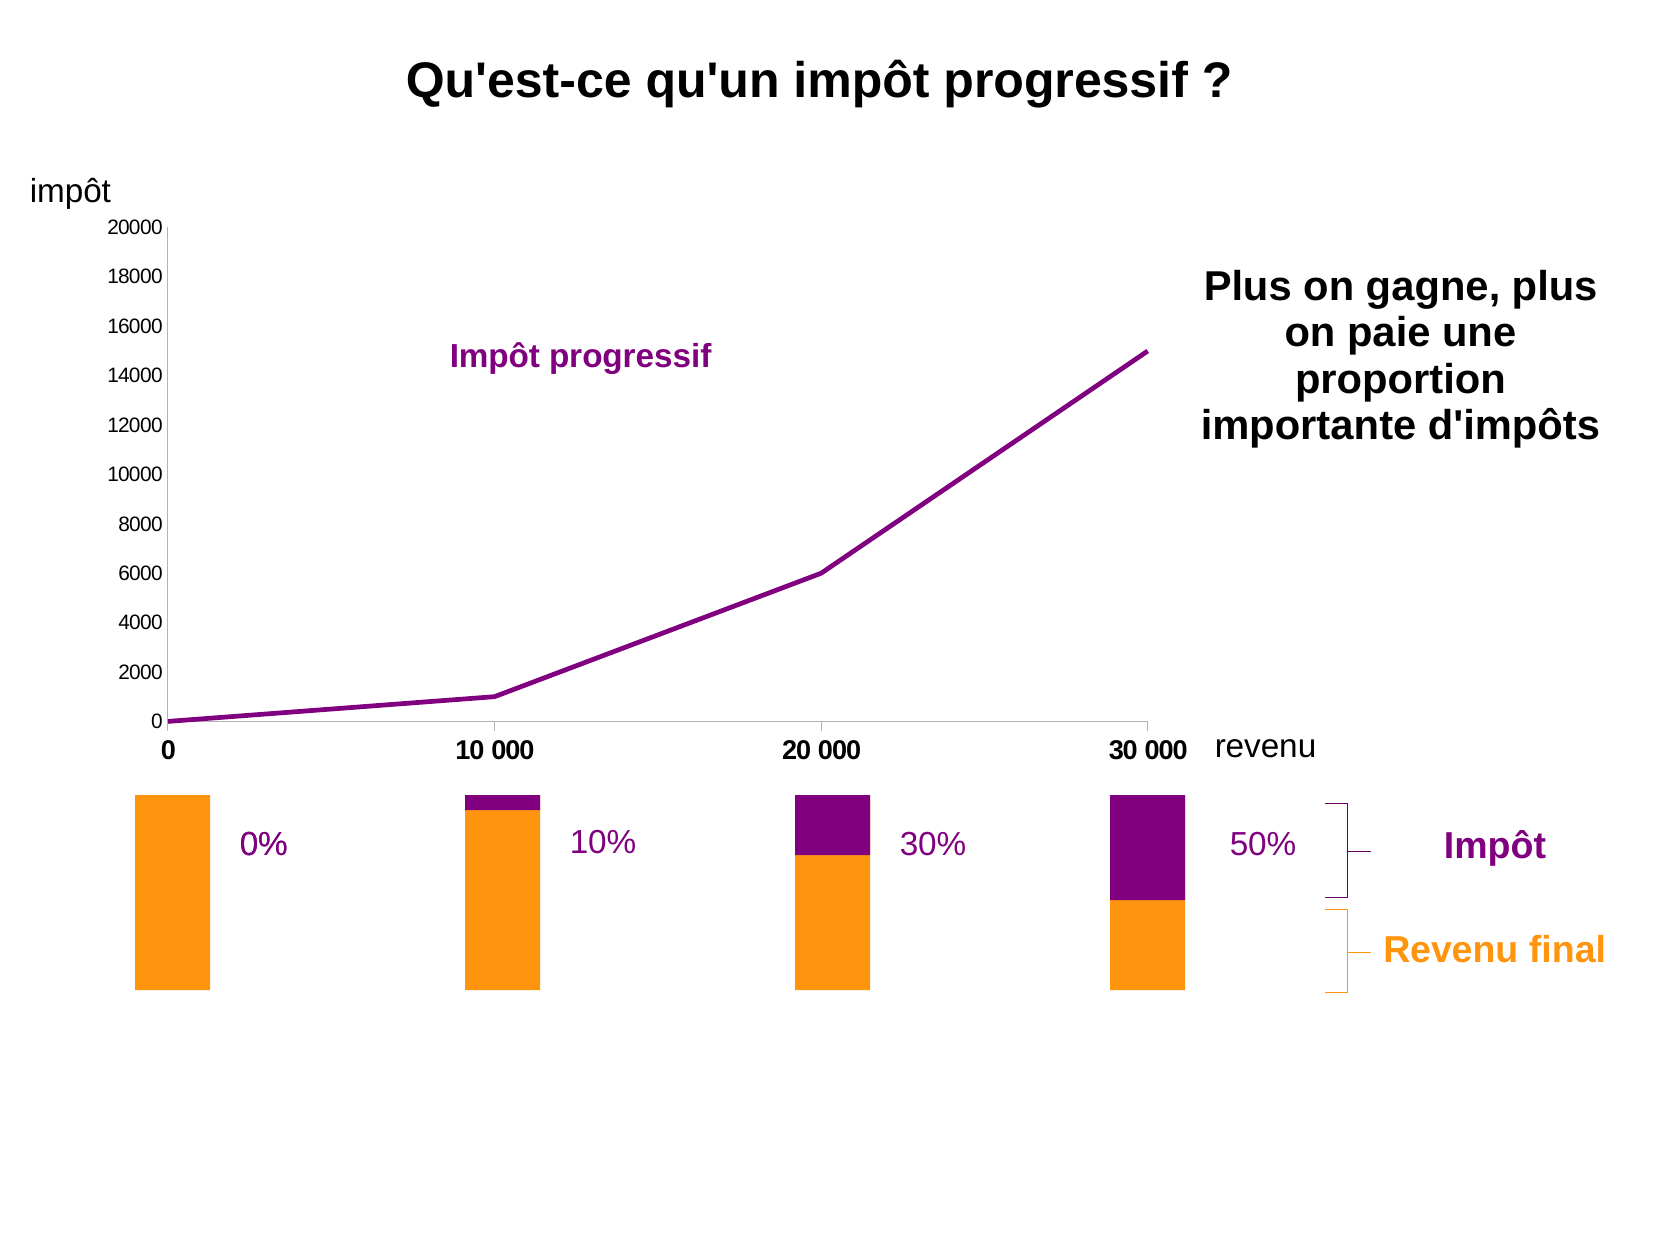

Qu'est-ce qu'un impôt progressif ?
### Chart
| Category | Column 1 |
|---|---|
| 0 | 0.0 |
| 10 000 | 1000.0 |
| 20 000 | 6000.0 |
| 30 000 | 15000.0 |impôt
Plus on gagne, plus on paie une proportion importante d'impôts
Impôt progressif
revenu
10%
Impôt
0%
0%
30%
50%
Revenu final